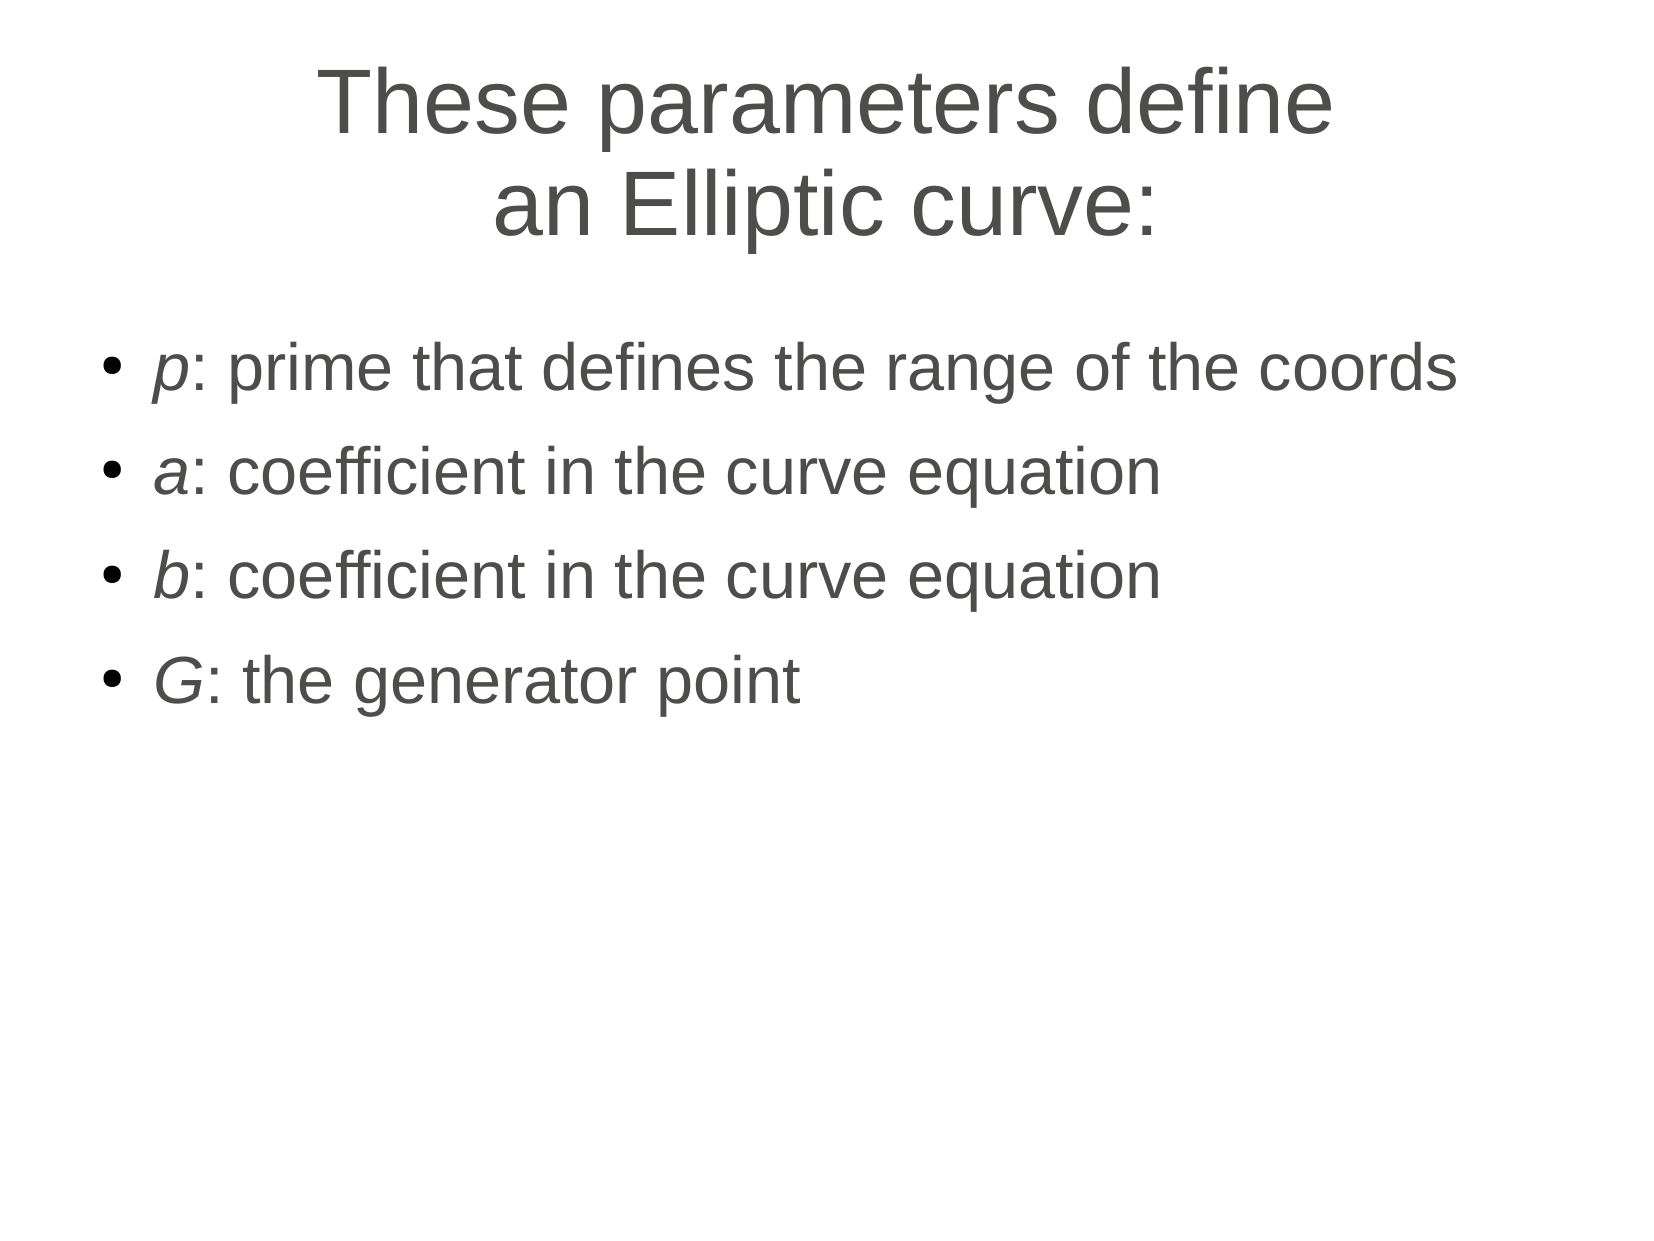

# These parameters define an Elliptic curve:
p: prime that defines the range of the coords
a: coefficient in the curve equation
b: coefficient in the curve equation
G: the generator point